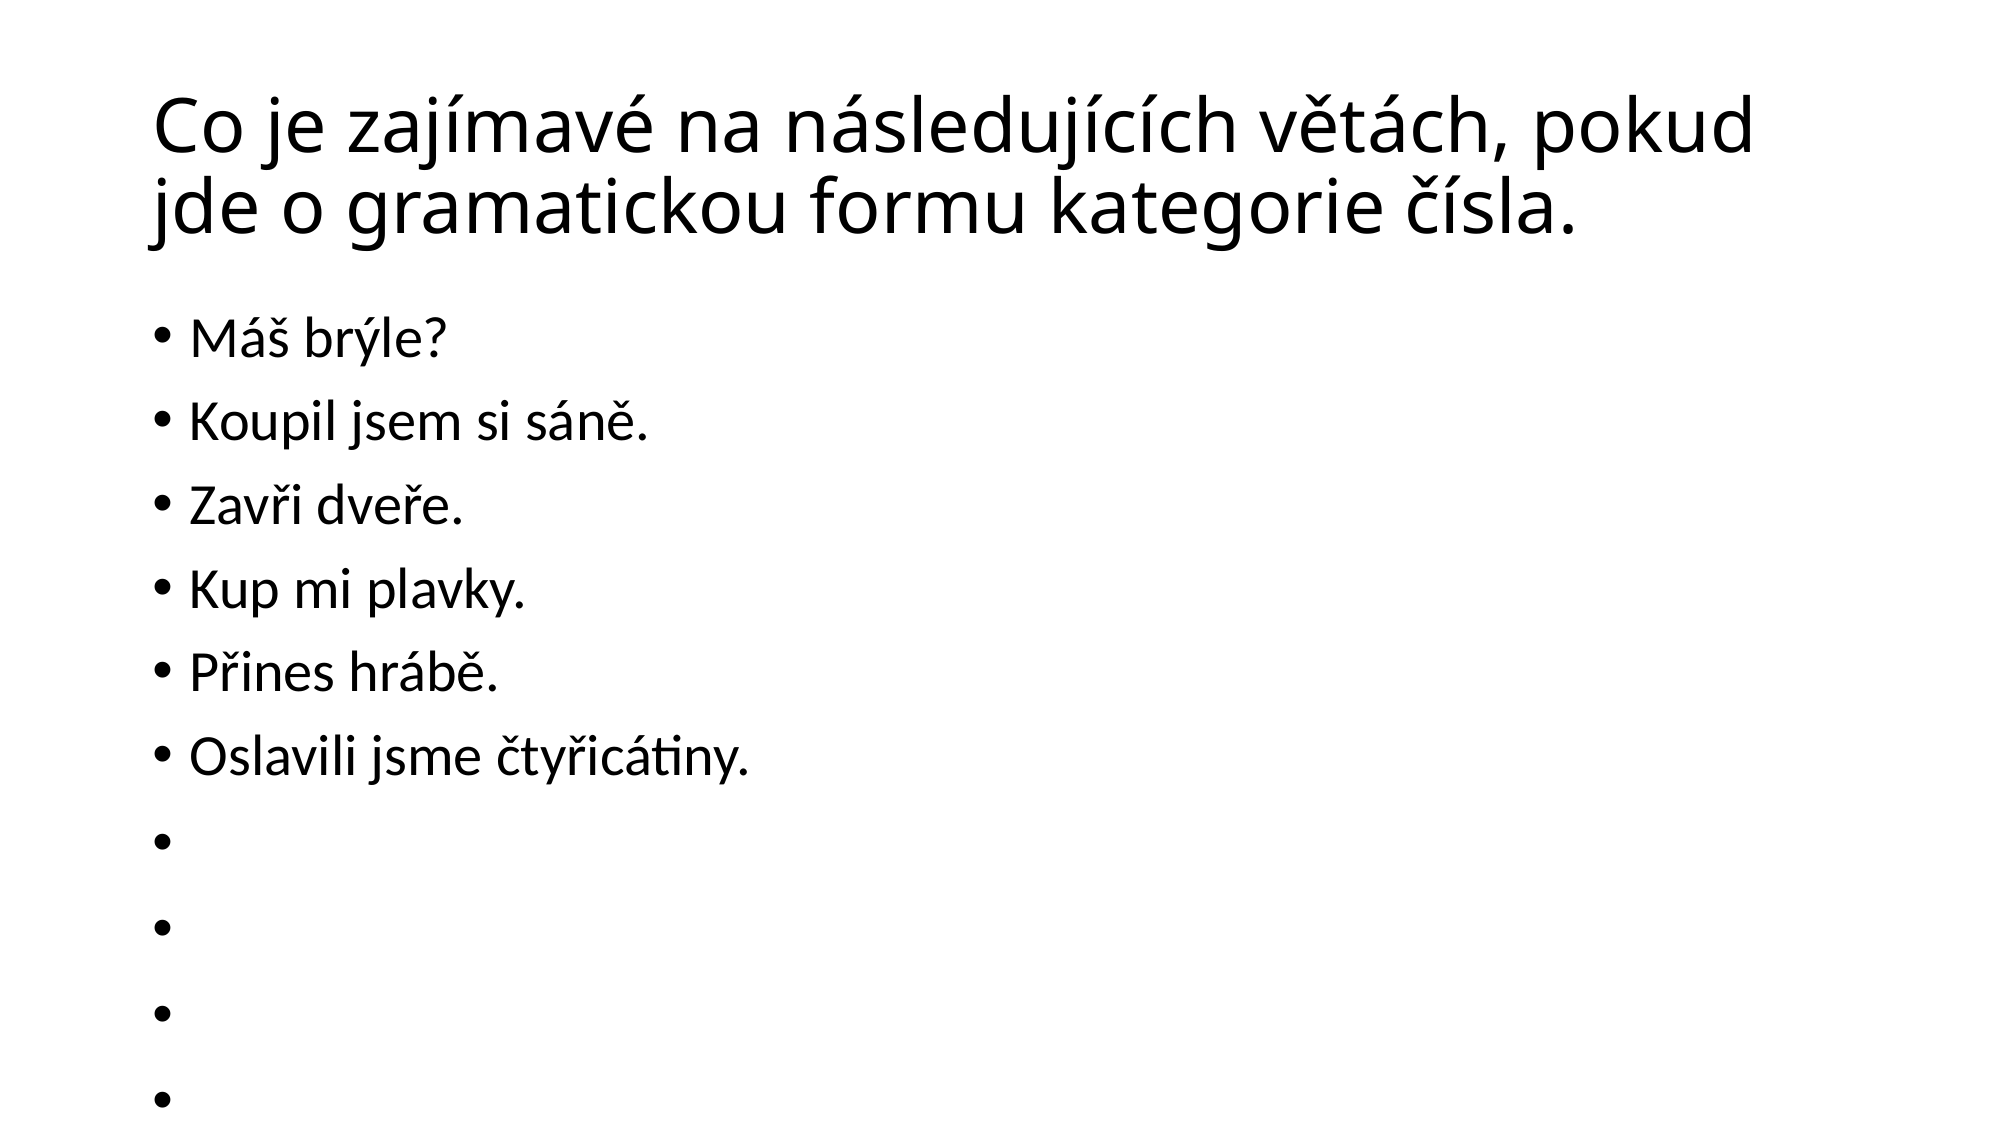

# Co je zajímavé na následujících větách, pokud jde o gramatickou formu kategorie čísla.
Máš brýle?
Koupil jsem si sáně.
Zavři dveře.
Kup mi plavky.
Přines hrábě.
Oslavili jsme čtyřicátiny.